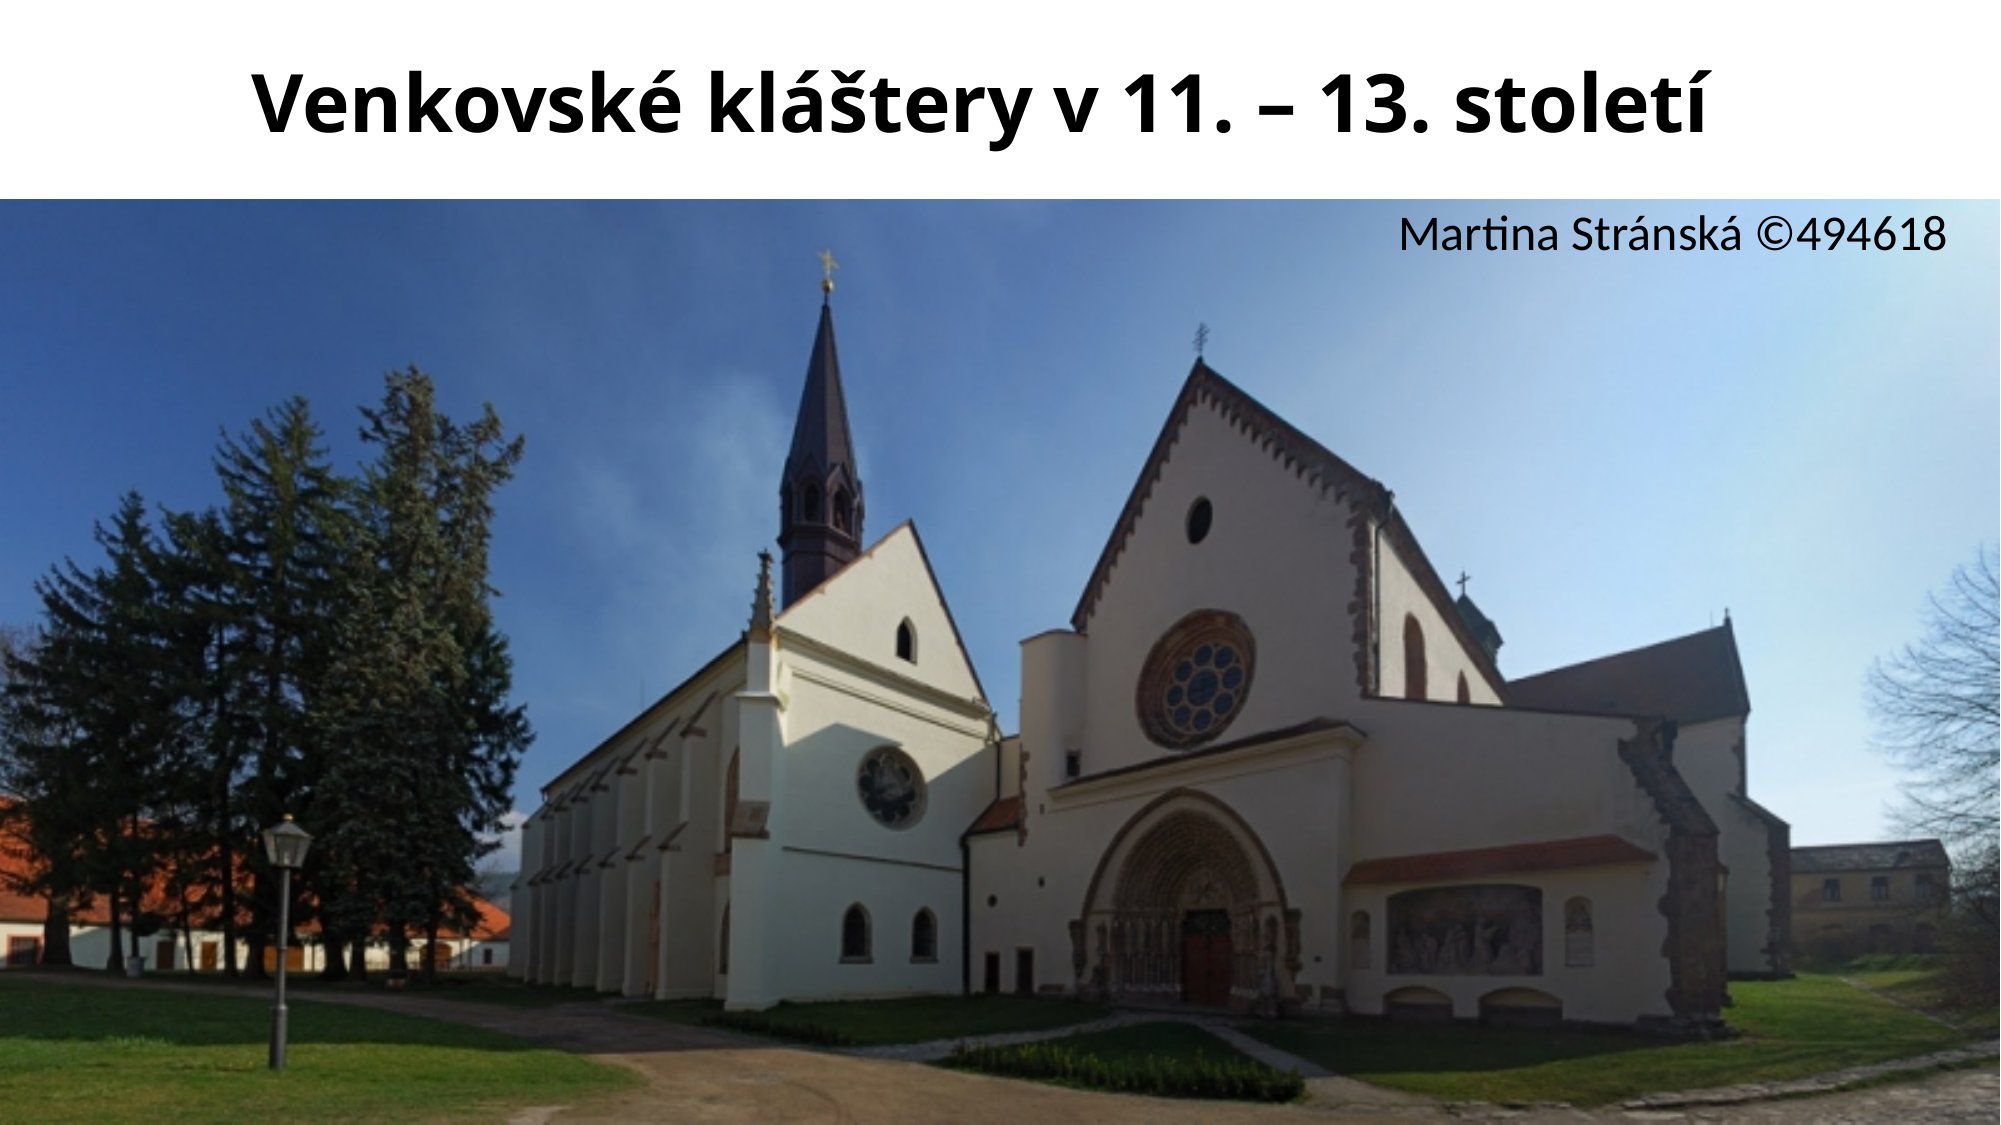

# Venkovské kláštery v 11. – 13. století
Martina Stránská ©494618